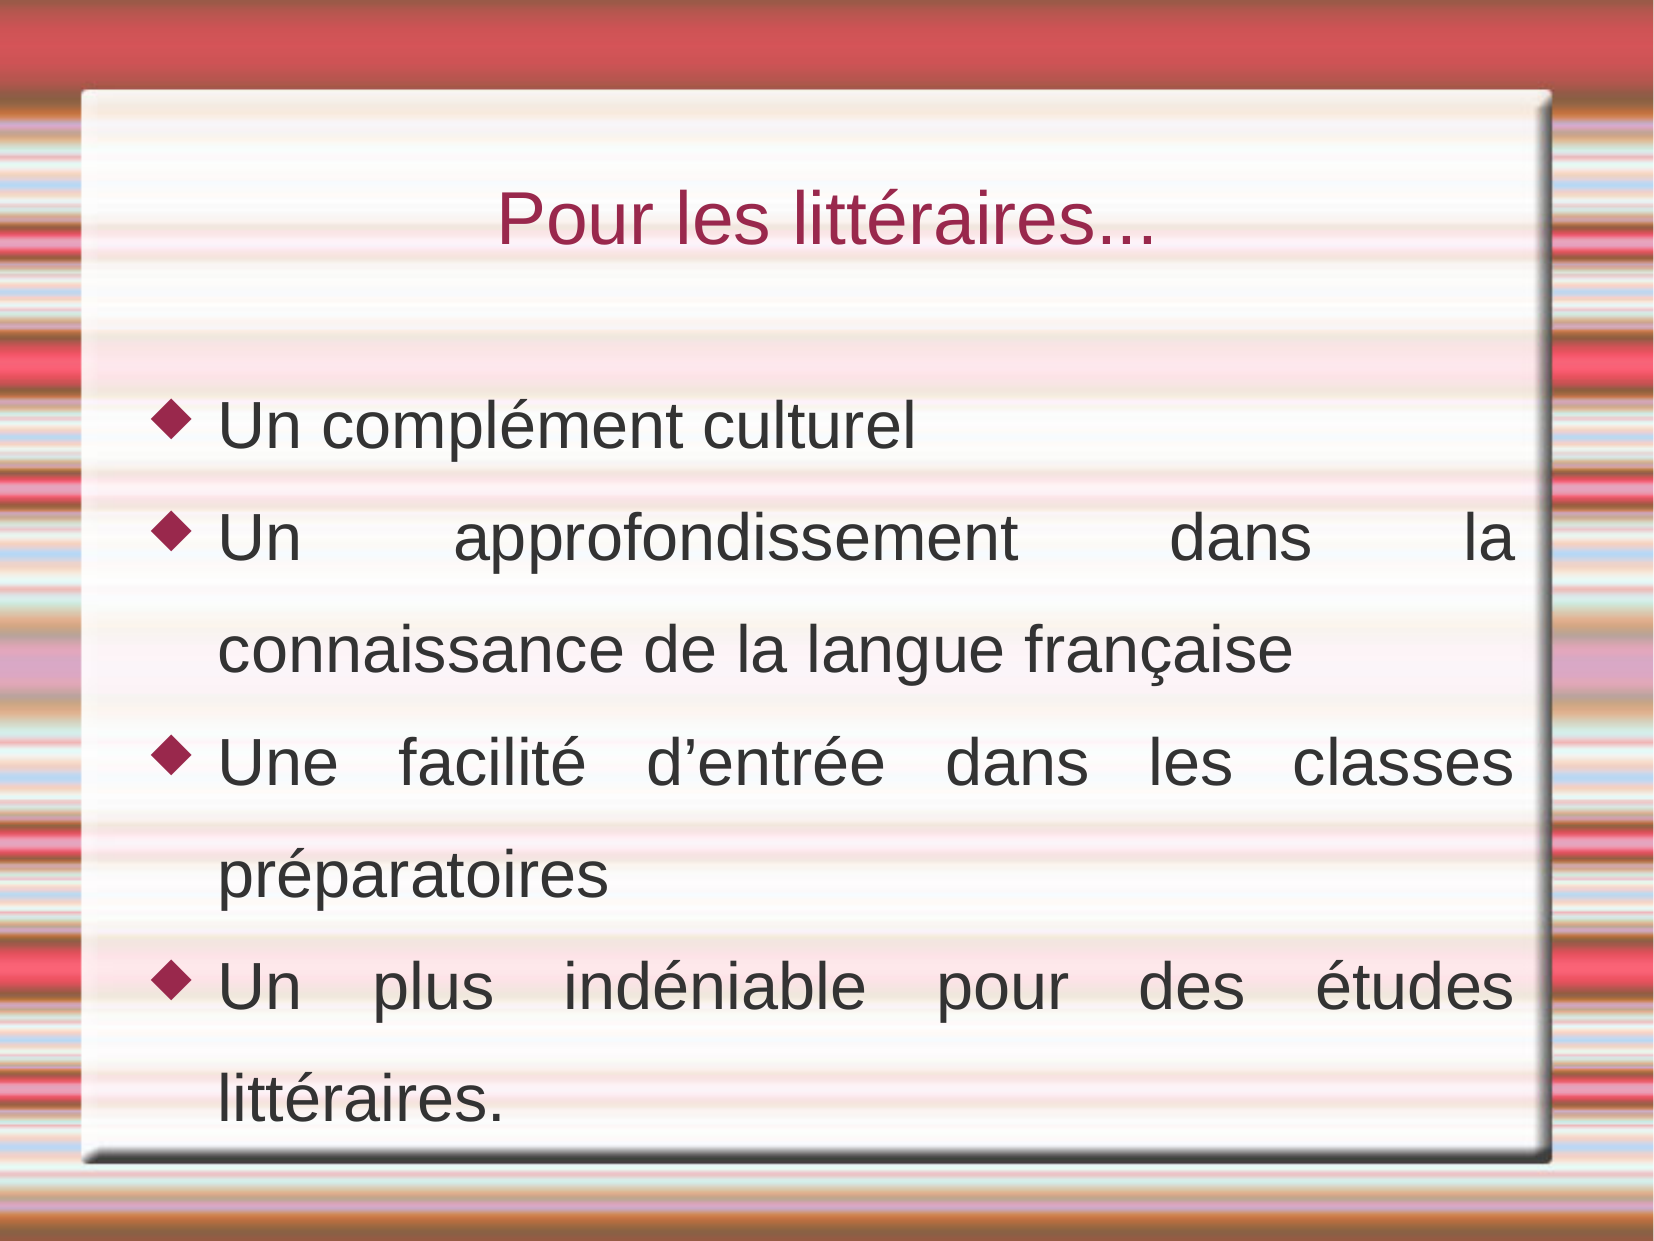

# Pour les littéraires...
Un complément culturel
Un approfondissement dans la connaissance de la langue française
Une facilité d’entrée dans les classes préparatoires
Un plus indéniable pour des études littéraires.